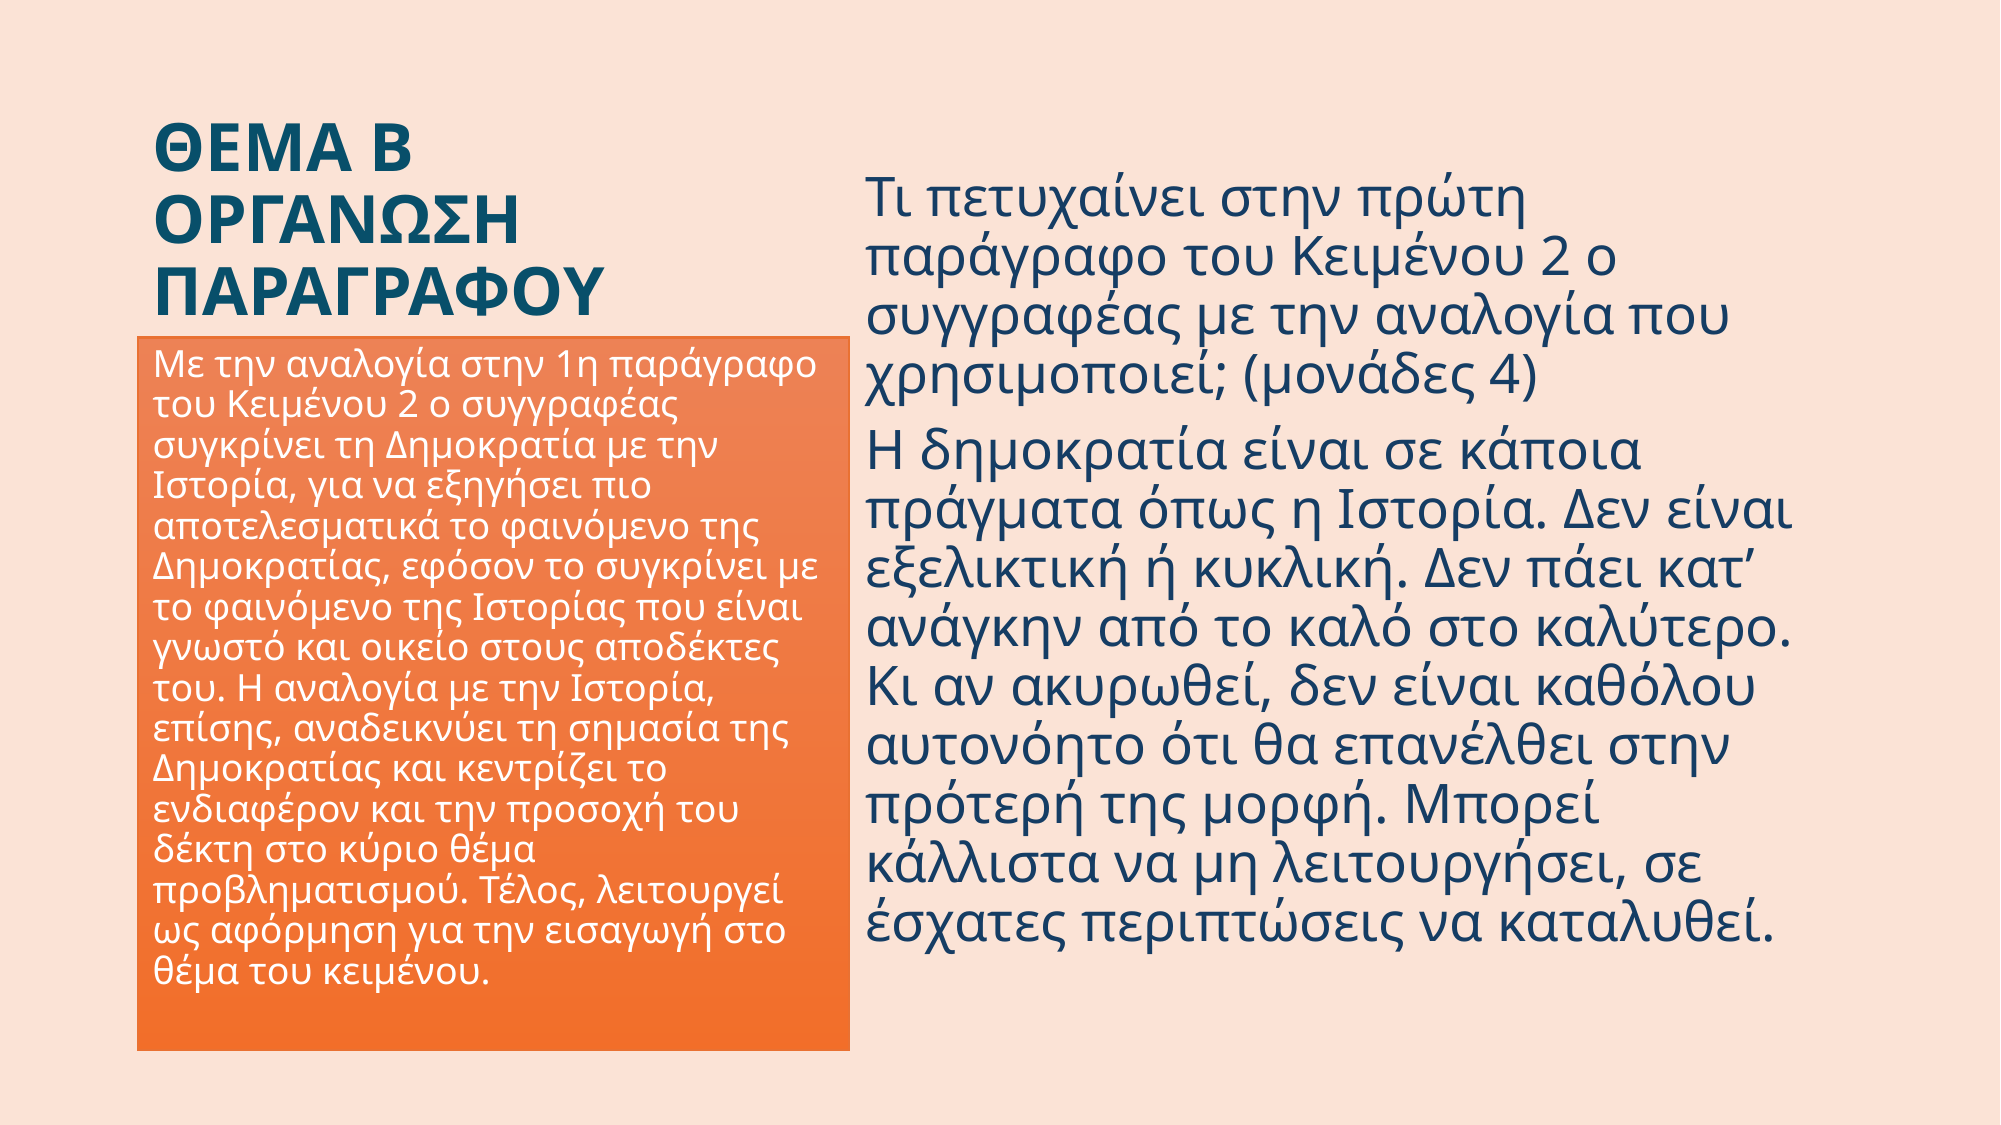

# ΘΕΜΑ Β​ ΟΡΓΑΝΩΣΗ  ΠΑΡΑΓΡΑΦΟΥ​
Τι πετυχαίνει στην πρώτη παράγραφο του Κειμένου 2 ο συγγραφέας με την αναλογία που χρησιμοποιεί; (μονάδες 4)
Η δημοκρατία είναι σε κάποια πράγματα όπως η Ιστορία. Δεν είναι εξελικτική ή κυκλική. Δεν πάει κατ’ ανάγκην από το καλό στο καλύτερο. Κι αν ακυρωθεί, δεν είναι καθόλου αυτονόητο ότι θα επανέλθει στην πρότερή της μορφή. Μπορεί κάλλιστα να μη λειτουργήσει, σε έσχατες περιπτώσεις να καταλυθεί.
Με την αναλογία στην 1η παράγραφο του Κειμένου 2 ο συγγραφέας συγκρίνει τη Δημοκρατία με την Ιστορία, για να εξηγήσει πιο αποτελεσματικά το φαινόμενο της Δημοκρατίας, εφόσον το συγκρίνει με το φαινόμενο της Ιστορίας που είναι γνωστό και οικείο στους αποδέκτες του. Η αναλογία με την Ιστορία, επίσης, αναδεικνύει τη σημασία της Δημοκρατίας και κεντρίζει το ενδιαφέρον και την προσοχή του δέκτη στο κύριο θέμα προβληματισμού. Τέλος, λειτουργεί ως αφόρμηση για την εισαγωγή στο θέμα του κειμένου.